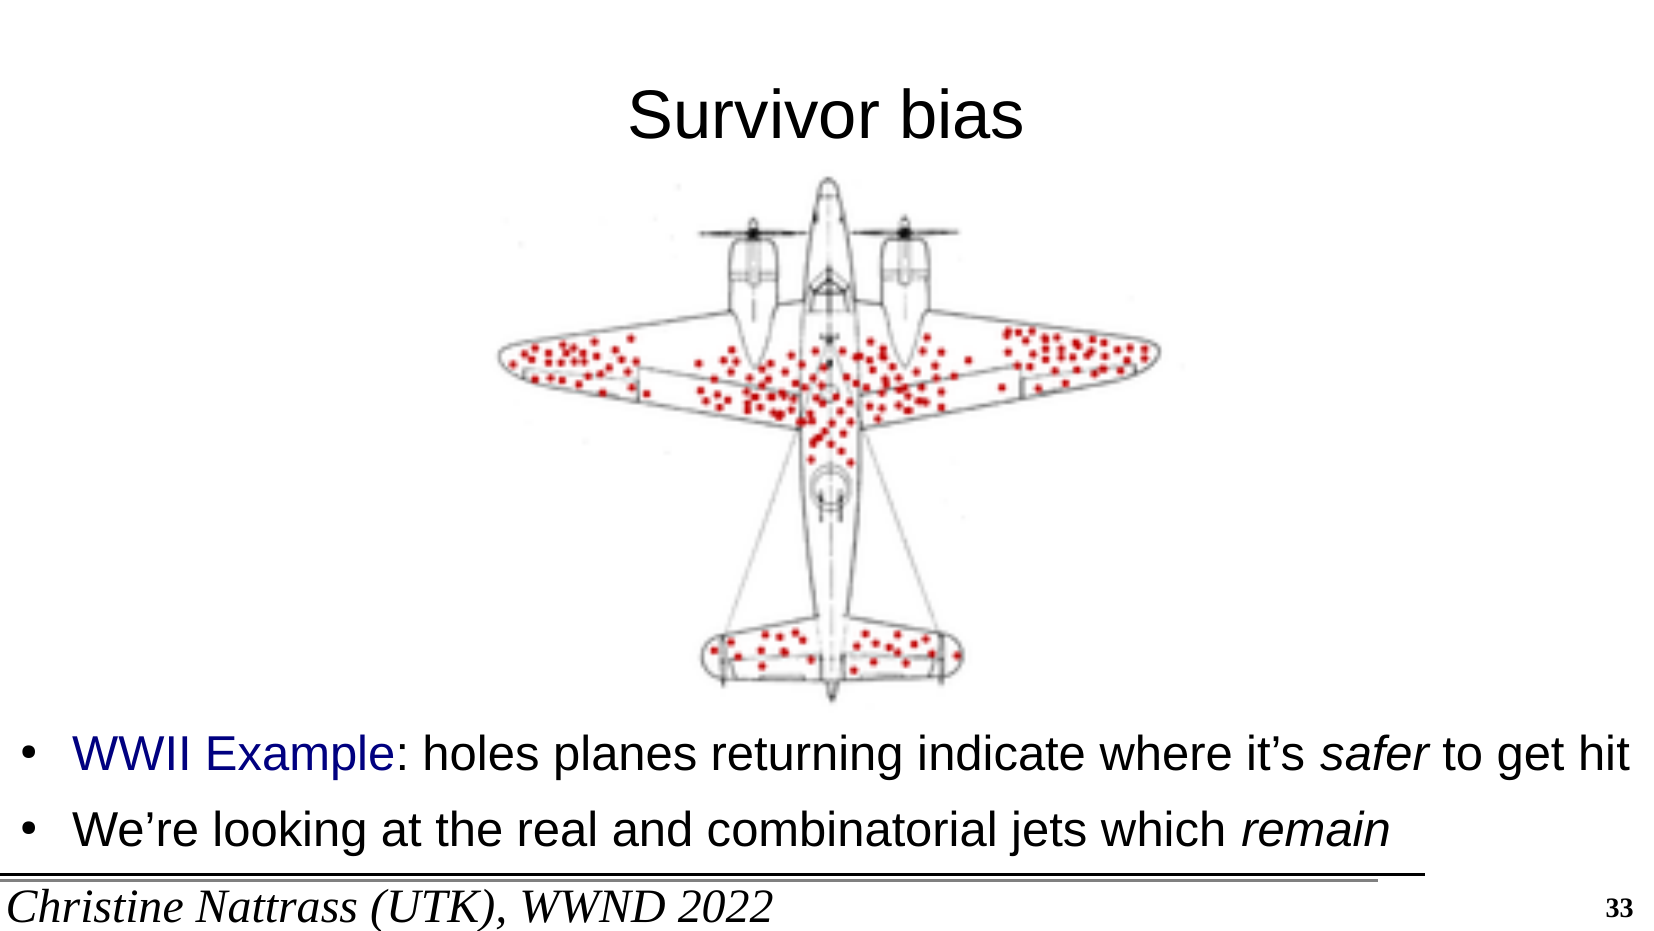

# Survivor bias
WWII Example: holes planes returning indicate where it’s safer to get hit
We’re looking at the real and combinatorial jets which remain